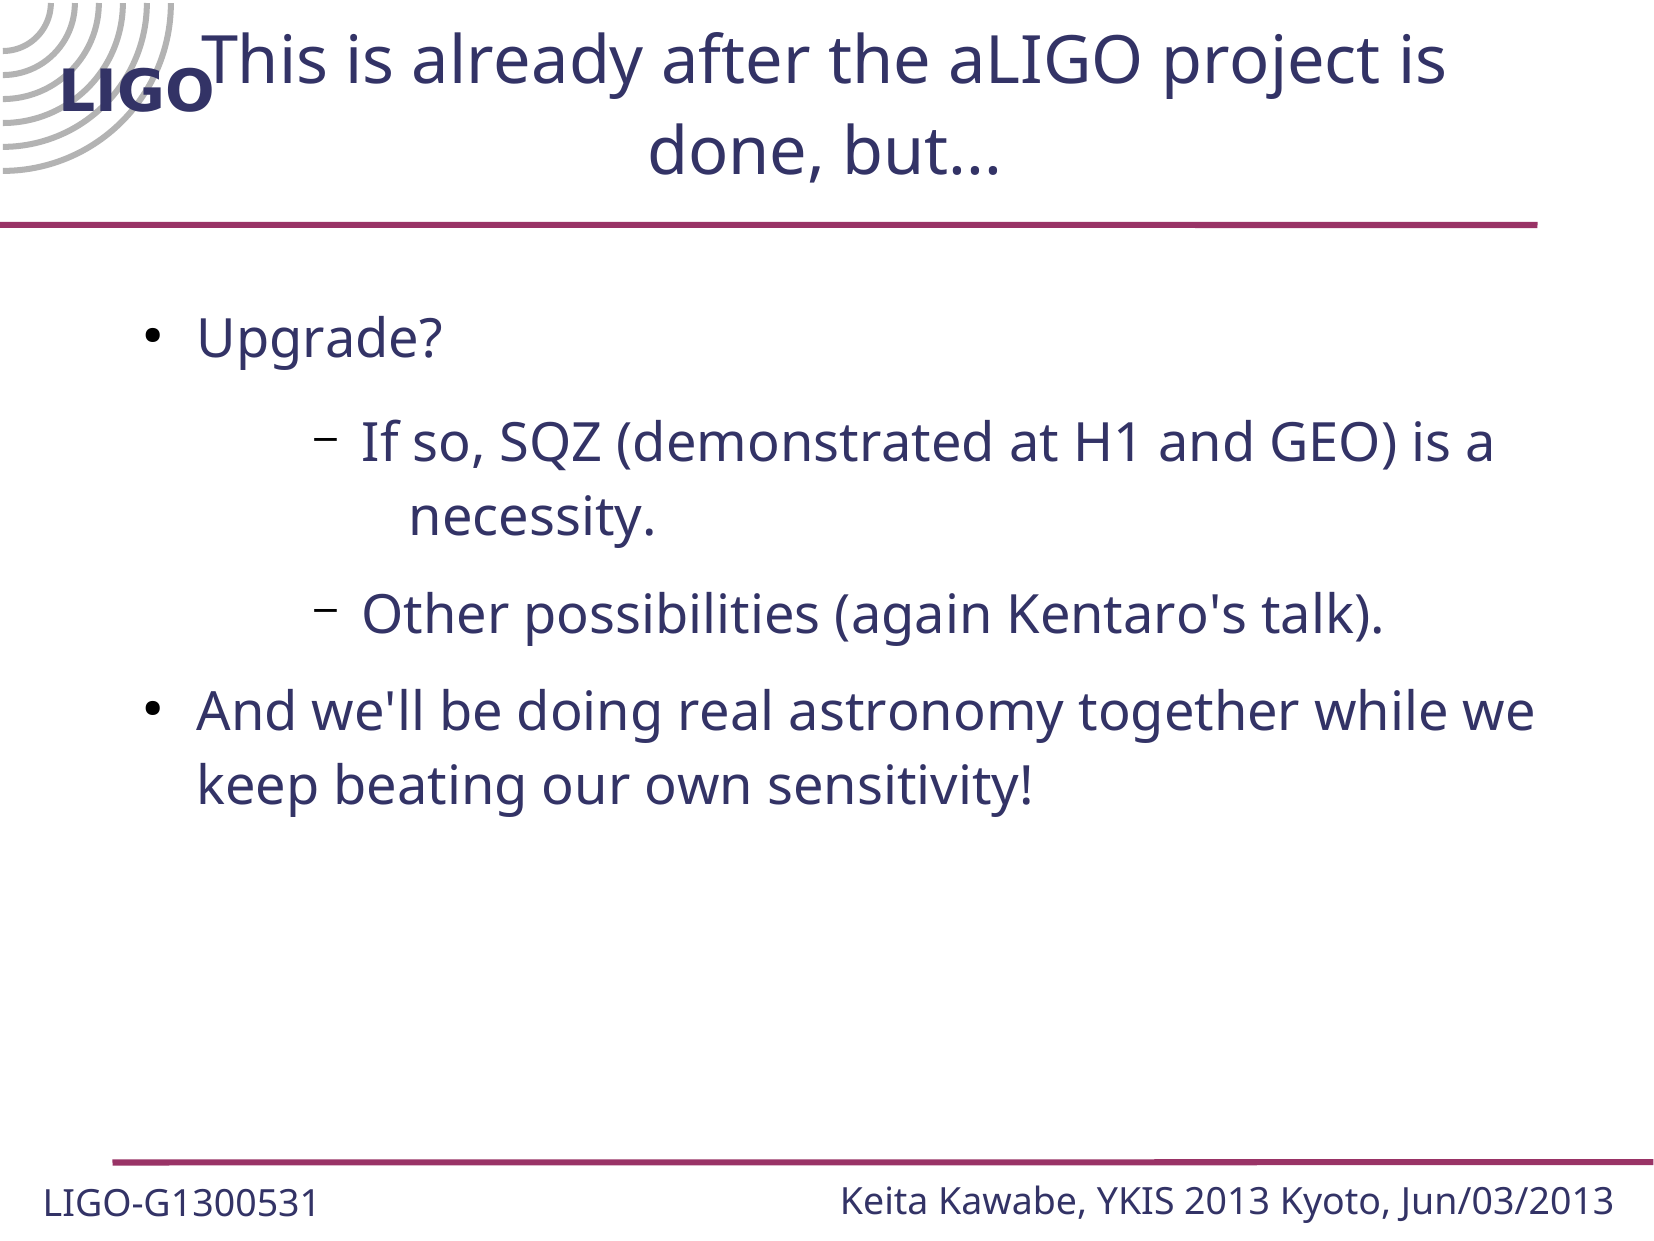

# This is already after the aLIGO project is done, but...
Upgrade?
If so, SQZ (demonstrated at H1 and GEO) is a necessity.
Other possibilities (again Kentaro's talk).
And we'll be doing real astronomy together while we keep beating our own sensitivity!